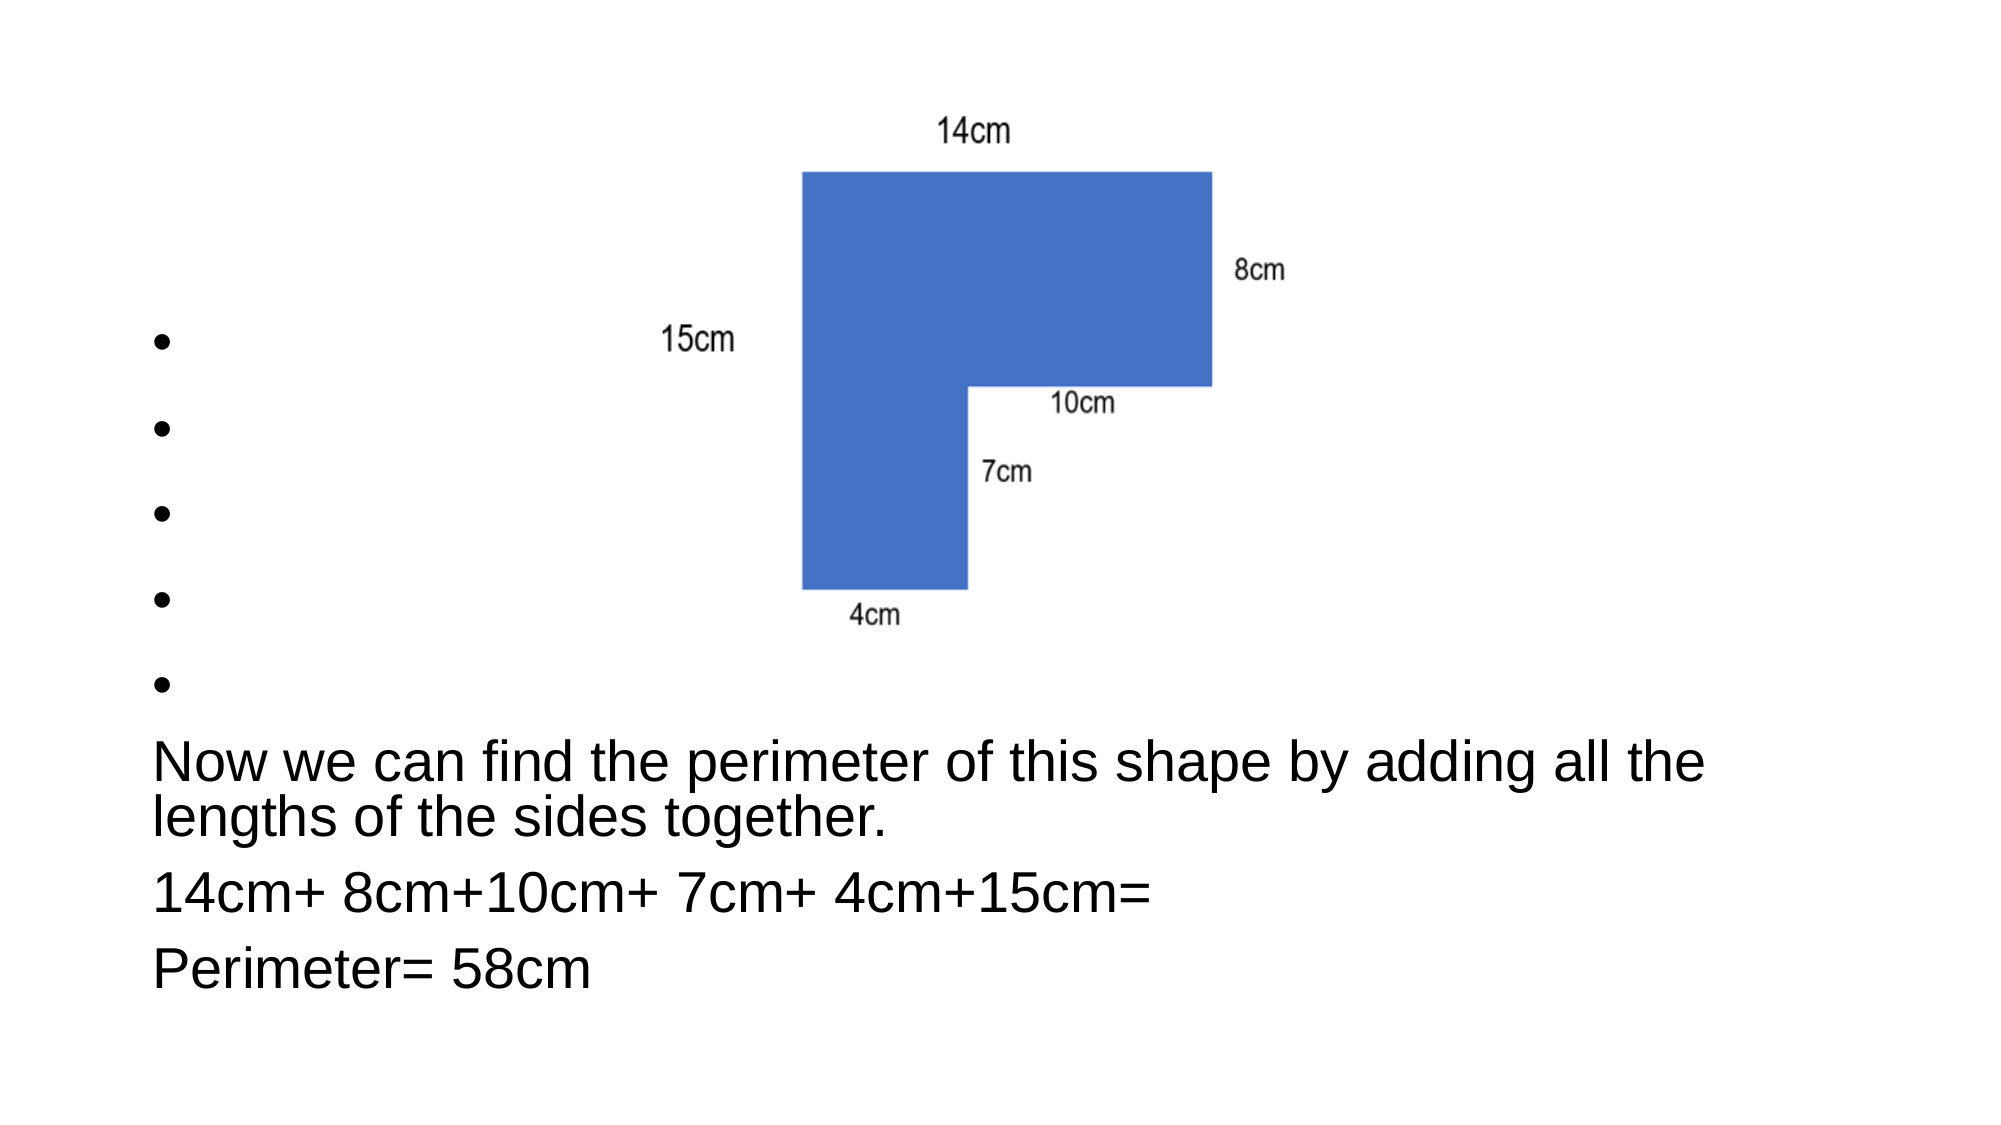

# Now we can find the perimeter of this shape by adding all the lengths of the sides together.
14cm+ 8cm+10cm+ 7cm+ 4cm+15cm=
Perimeter= 58cm